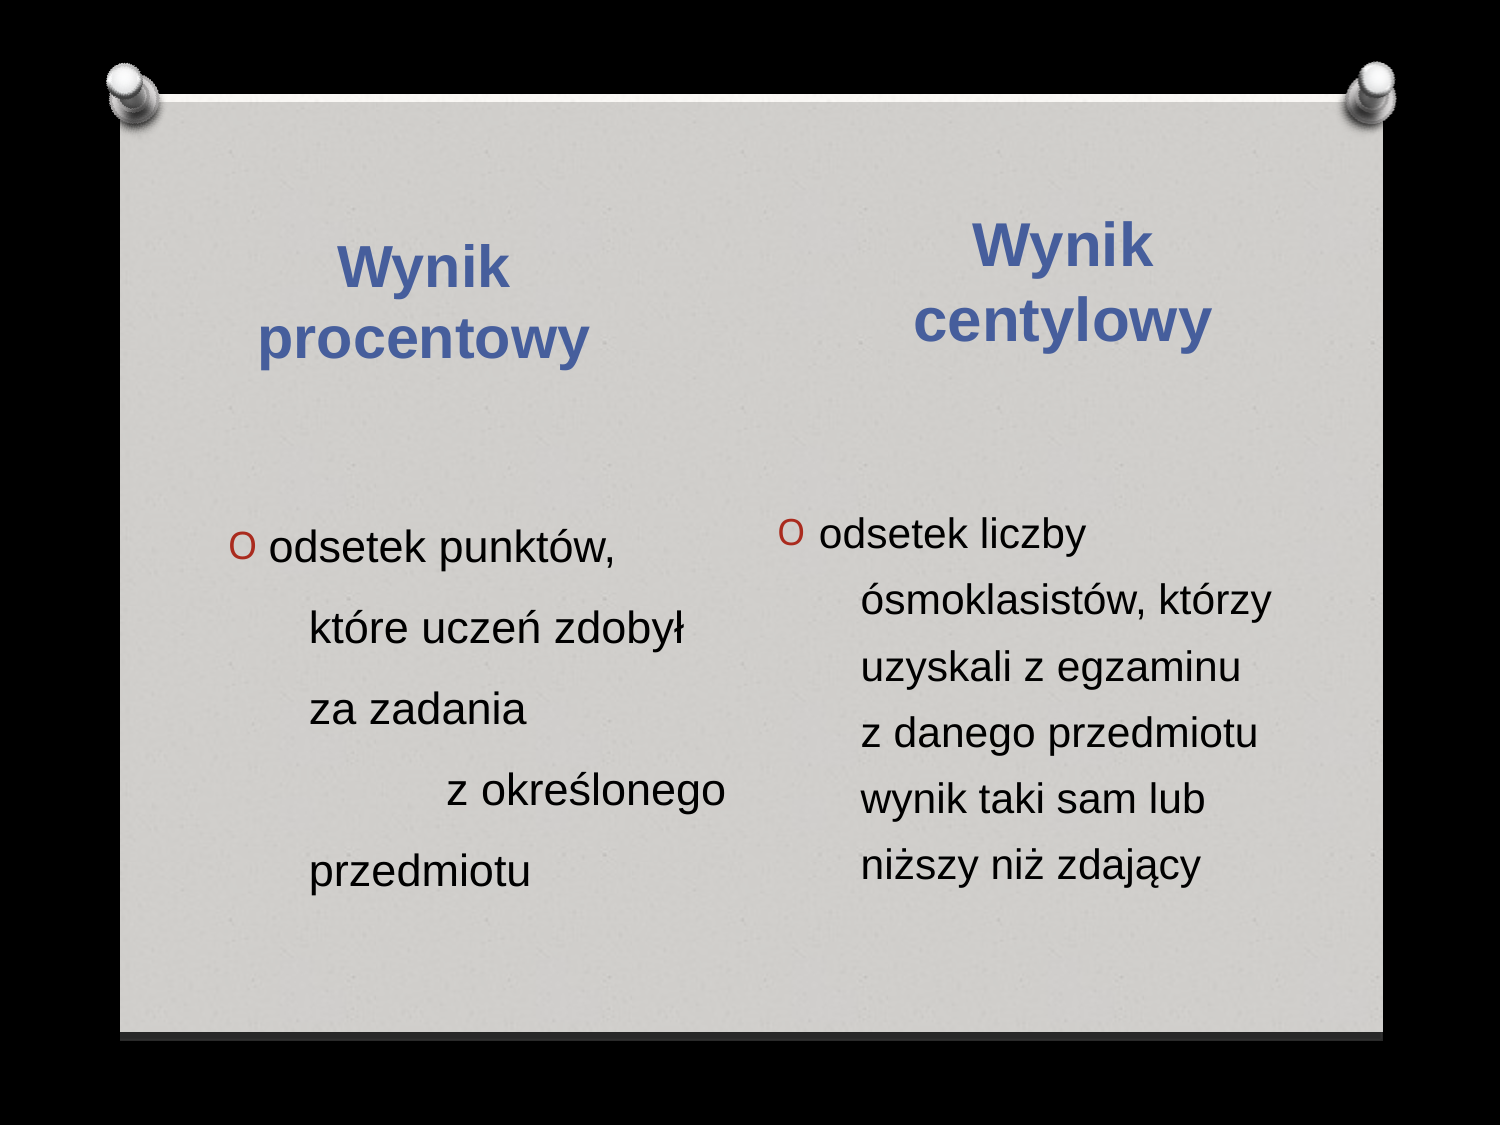

Wynik centylowy
# Wynik procentowy
odsetek punktów, które uczeń zdobył za zadania z określonego przedmiotu
odsetek liczby ósmoklasistów, którzy uzyskali z egzaminu z danego przedmiotu wynik taki sam lub niższy niż zdający